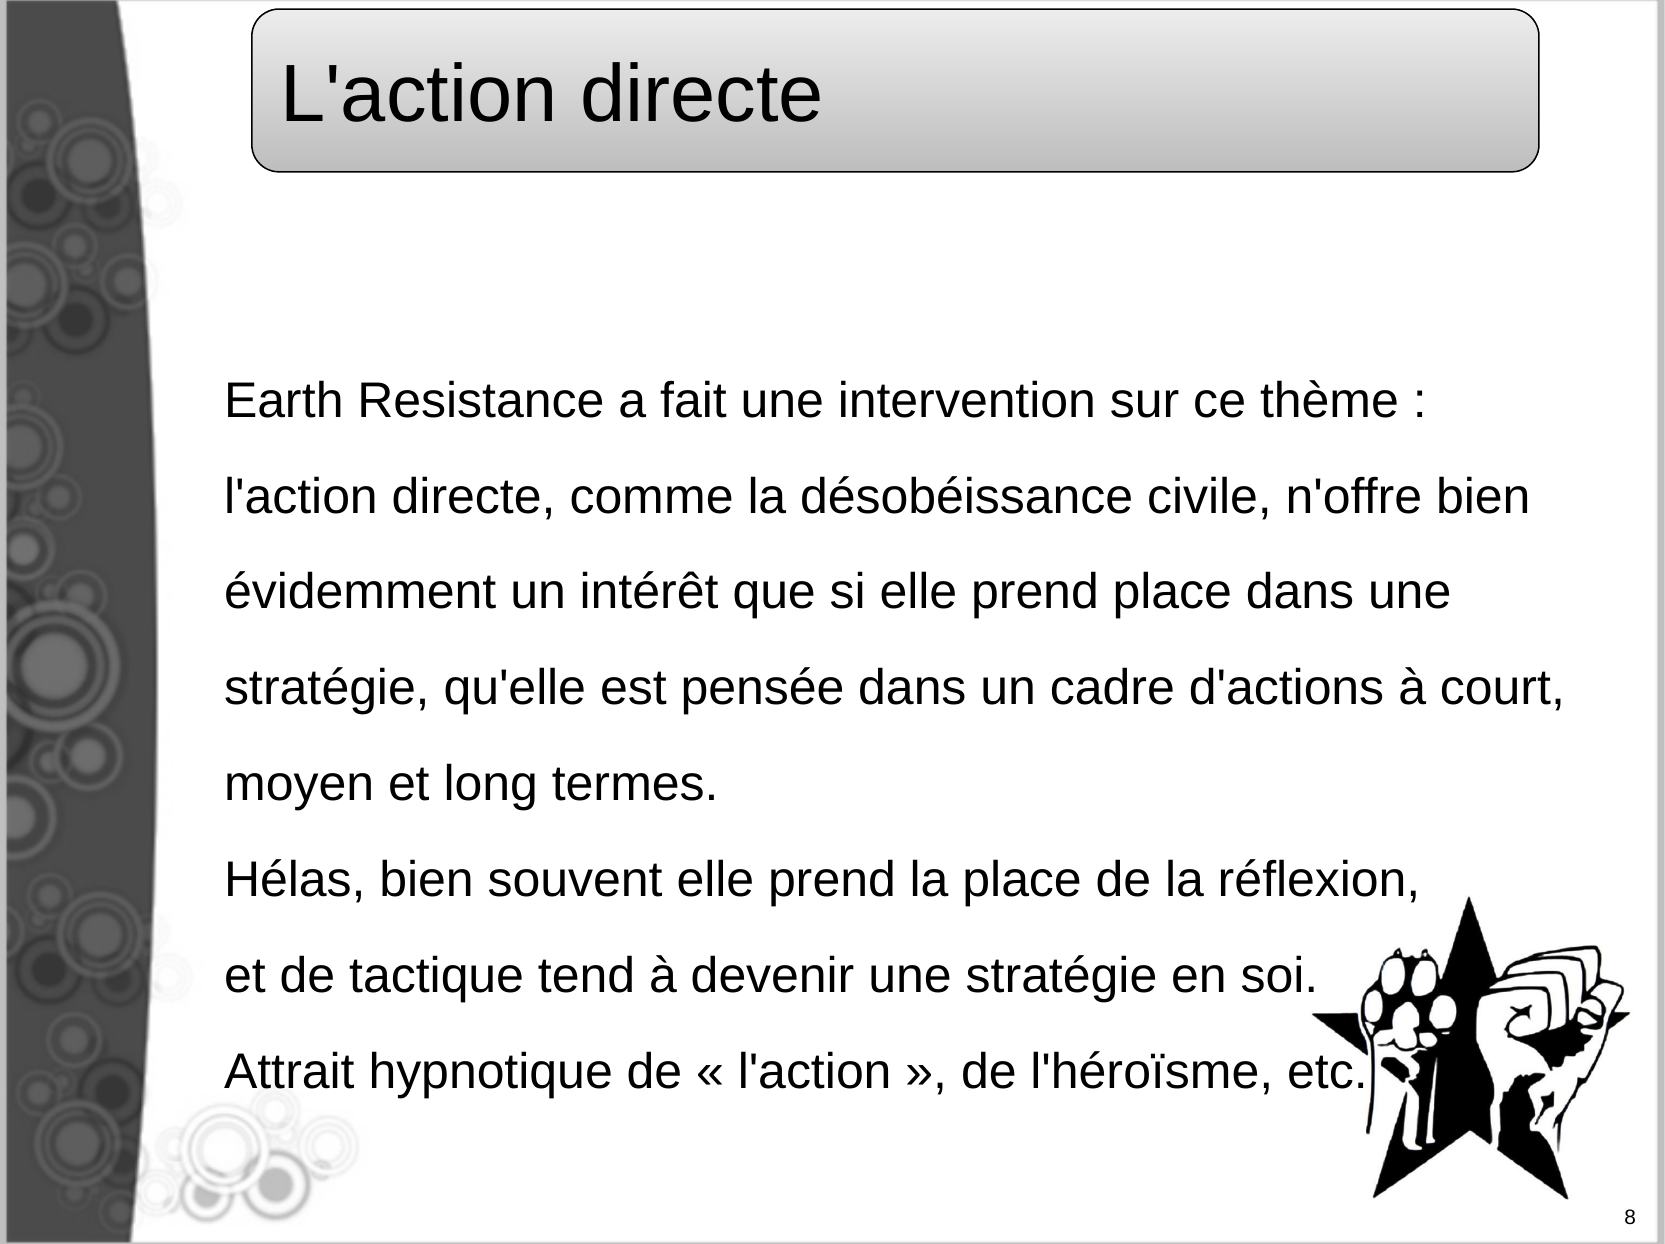

L'action directe
Earth Resistance a fait une intervention sur ce thème : l'action directe, comme la désobéissance civile, n'offre bien évidemment un intérêt que si elle prend place dans une stratégie, qu'elle est pensée dans un cadre d'actions à court, moyen et long termes.
Hélas, bien souvent elle prend la place de la réflexion,
et de tactique tend à devenir une stratégie en soi.
Attrait hypnotique de « l'action », de l'héroïsme, etc.
8